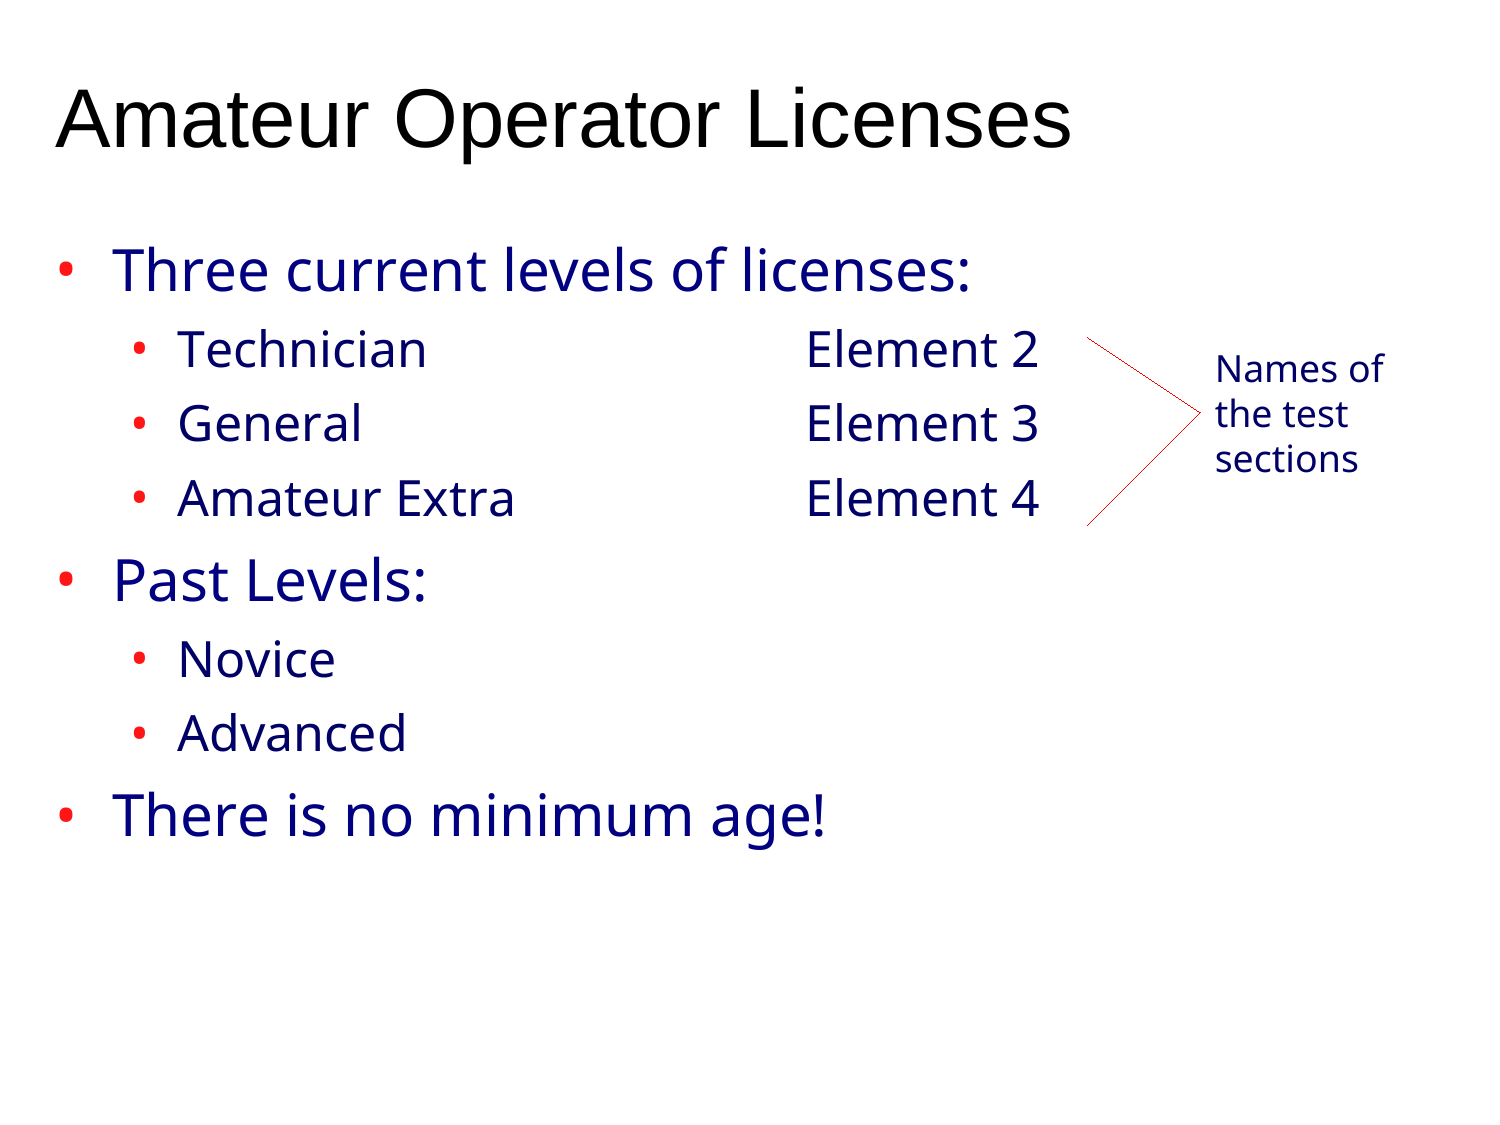

# Amateur Operator Licenses
Three current levels of licenses:
Technician			Element 2
General			Element 3
Amateur Extra		Element 4
Past Levels:
Novice
Advanced
There is no minimum age!
Names of the test sections